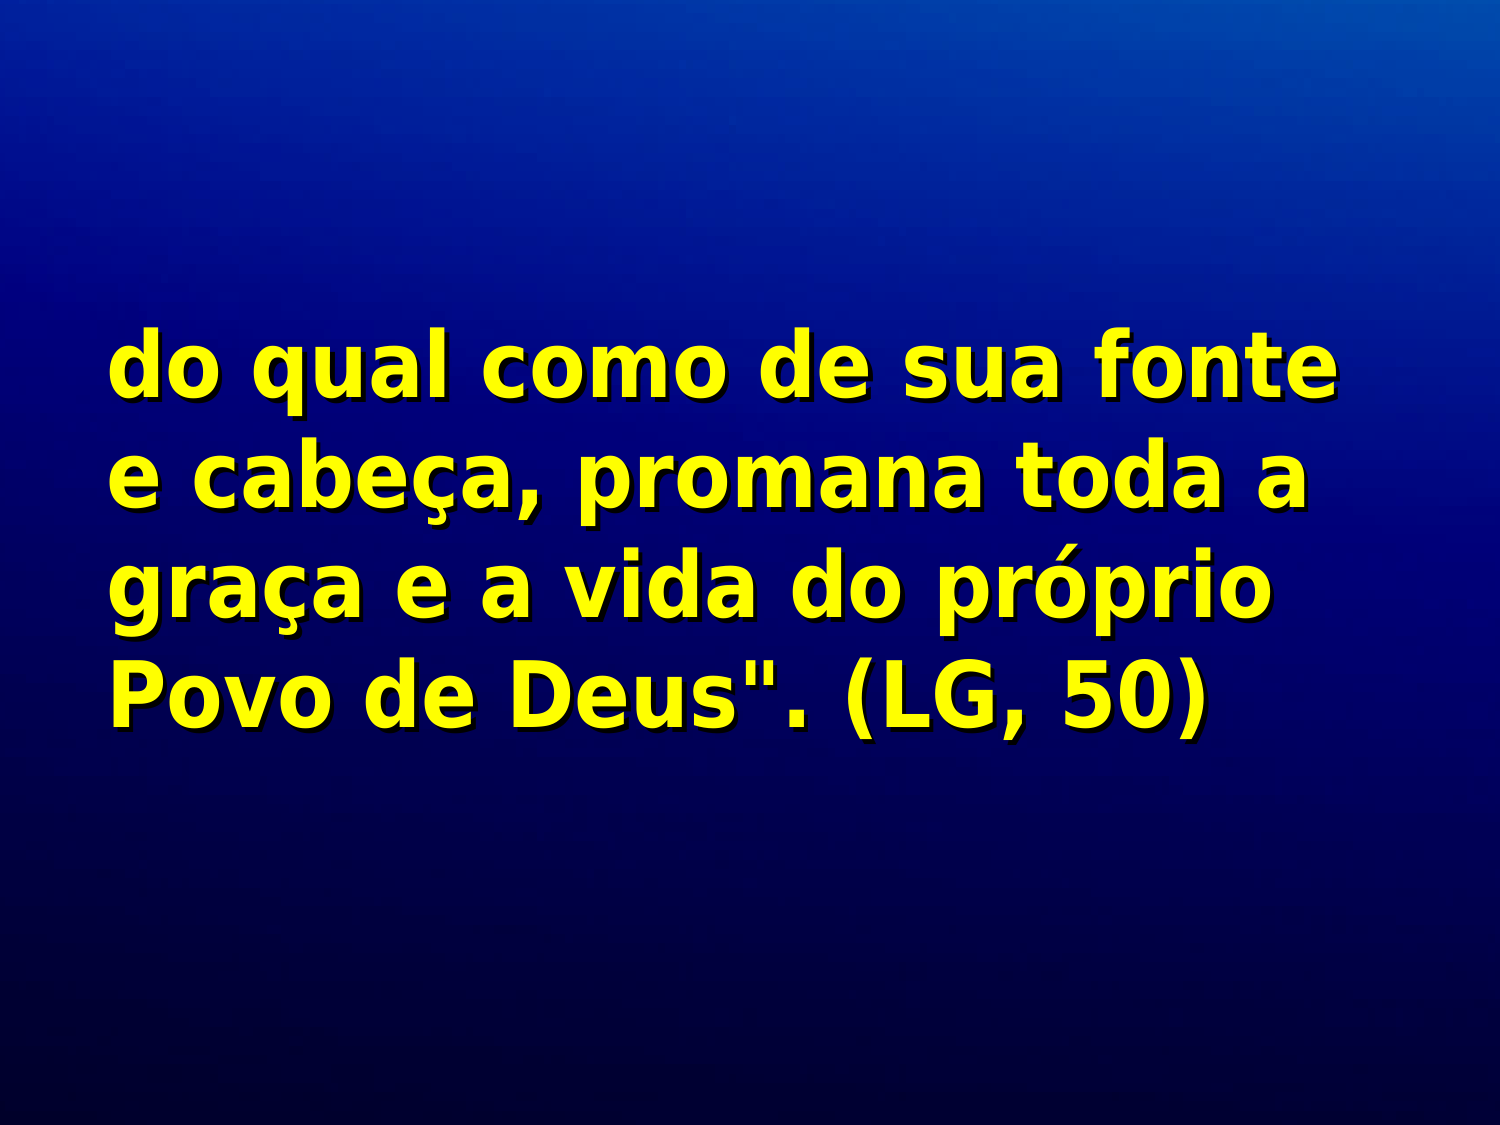

do qual como de sua fonte e cabeça, promana toda a graça e a vida do próprio Povo de Deus". (LG, 50)